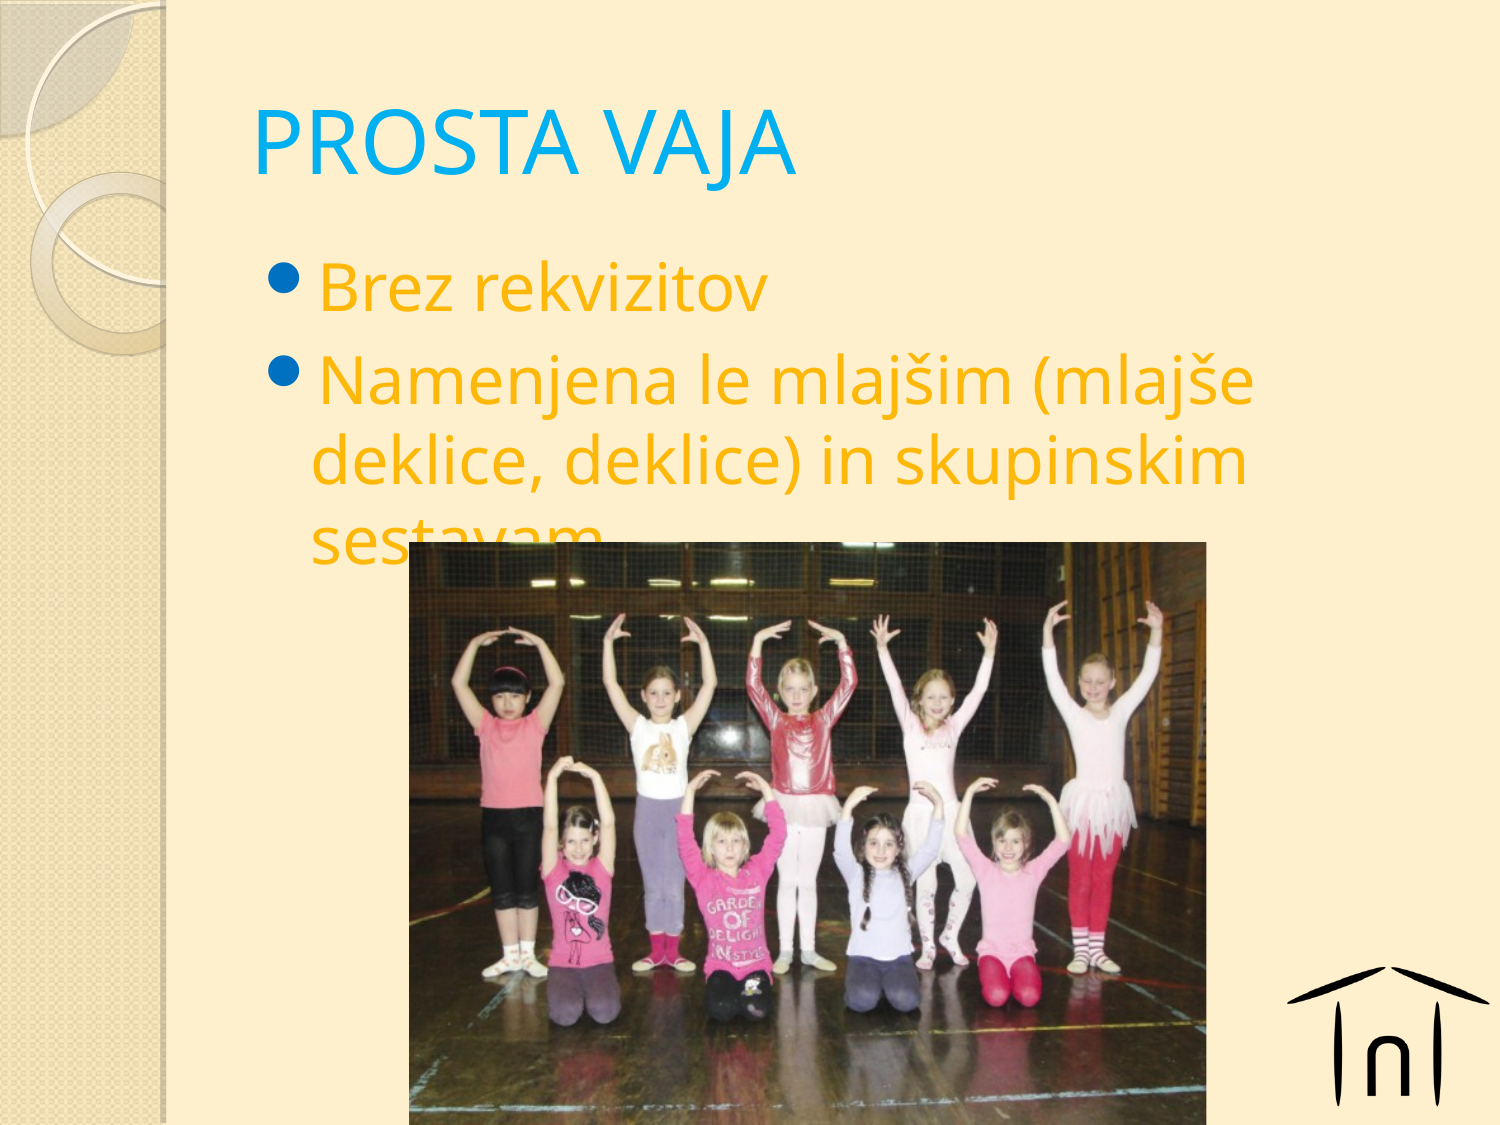

# PROSTA VAJA
Brez rekvizitov
Namenjena le mlajšim (mlajše deklice, deklice) in skupinskim sestavam